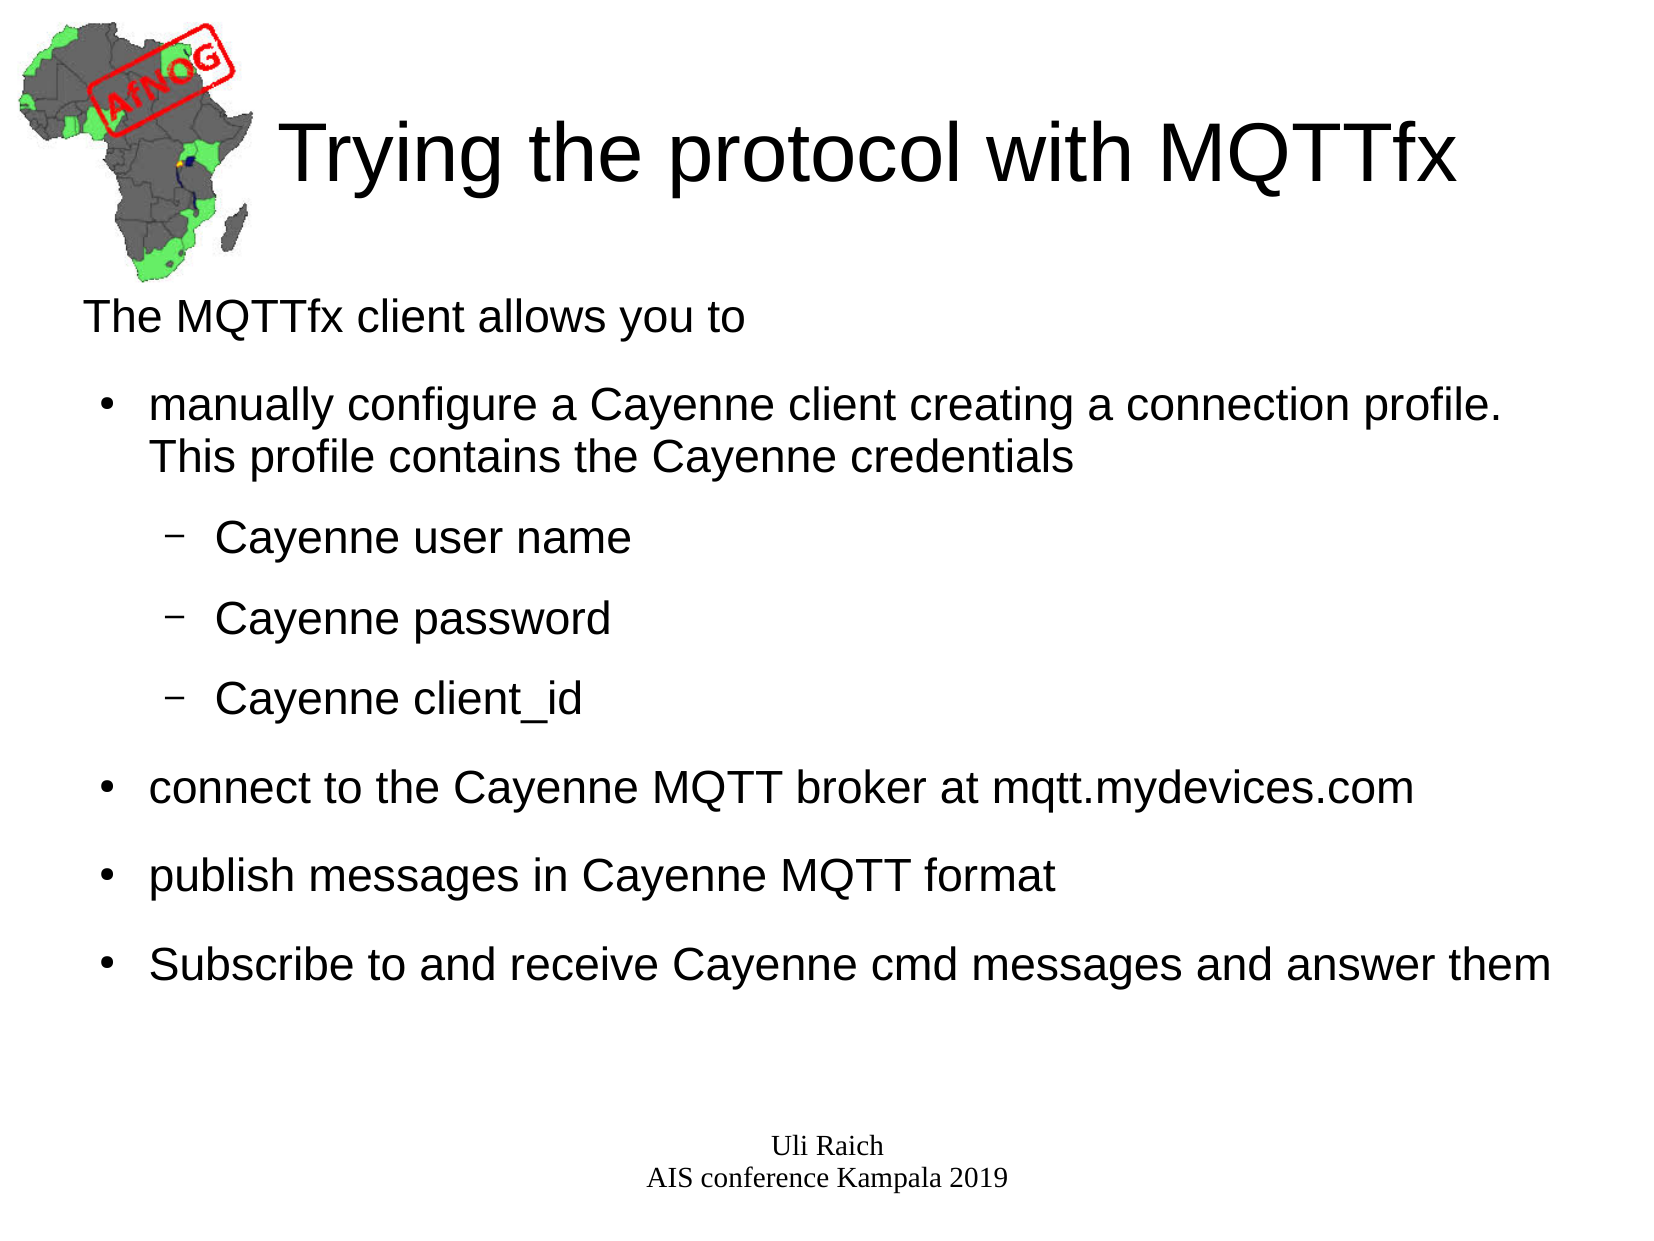

# Trying the protocol with MQTTfx
The MQTTfx client allows you to
manually configure a Cayenne client creating a connection profile. This profile contains the Cayenne credentials
Cayenne user name
Cayenne password
Cayenne client_id
connect to the Cayenne MQTT broker at mqtt.mydevices.com
publish messages in Cayenne MQTT format
Subscribe to and receive Cayenne cmd messages and answer them